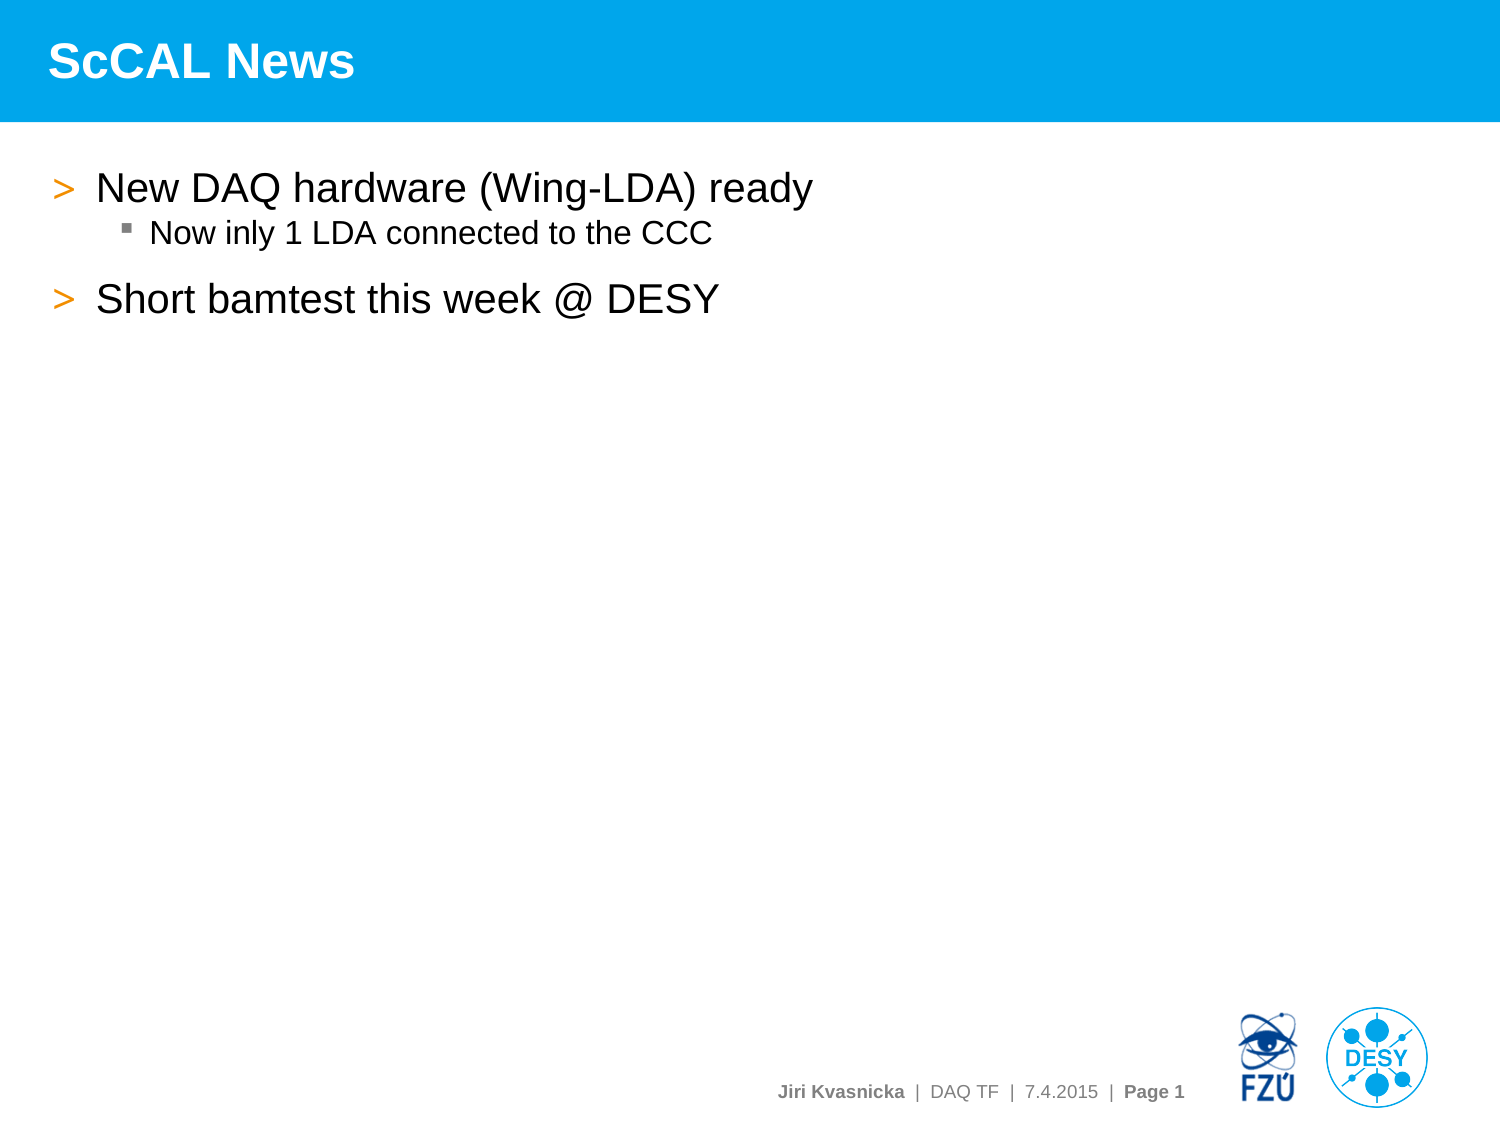

# ScCAL News
New DAQ hardware (Wing-LDA) ready
Now inly 1 LDA connected to the CCC
Short bamtest this week @ DESY